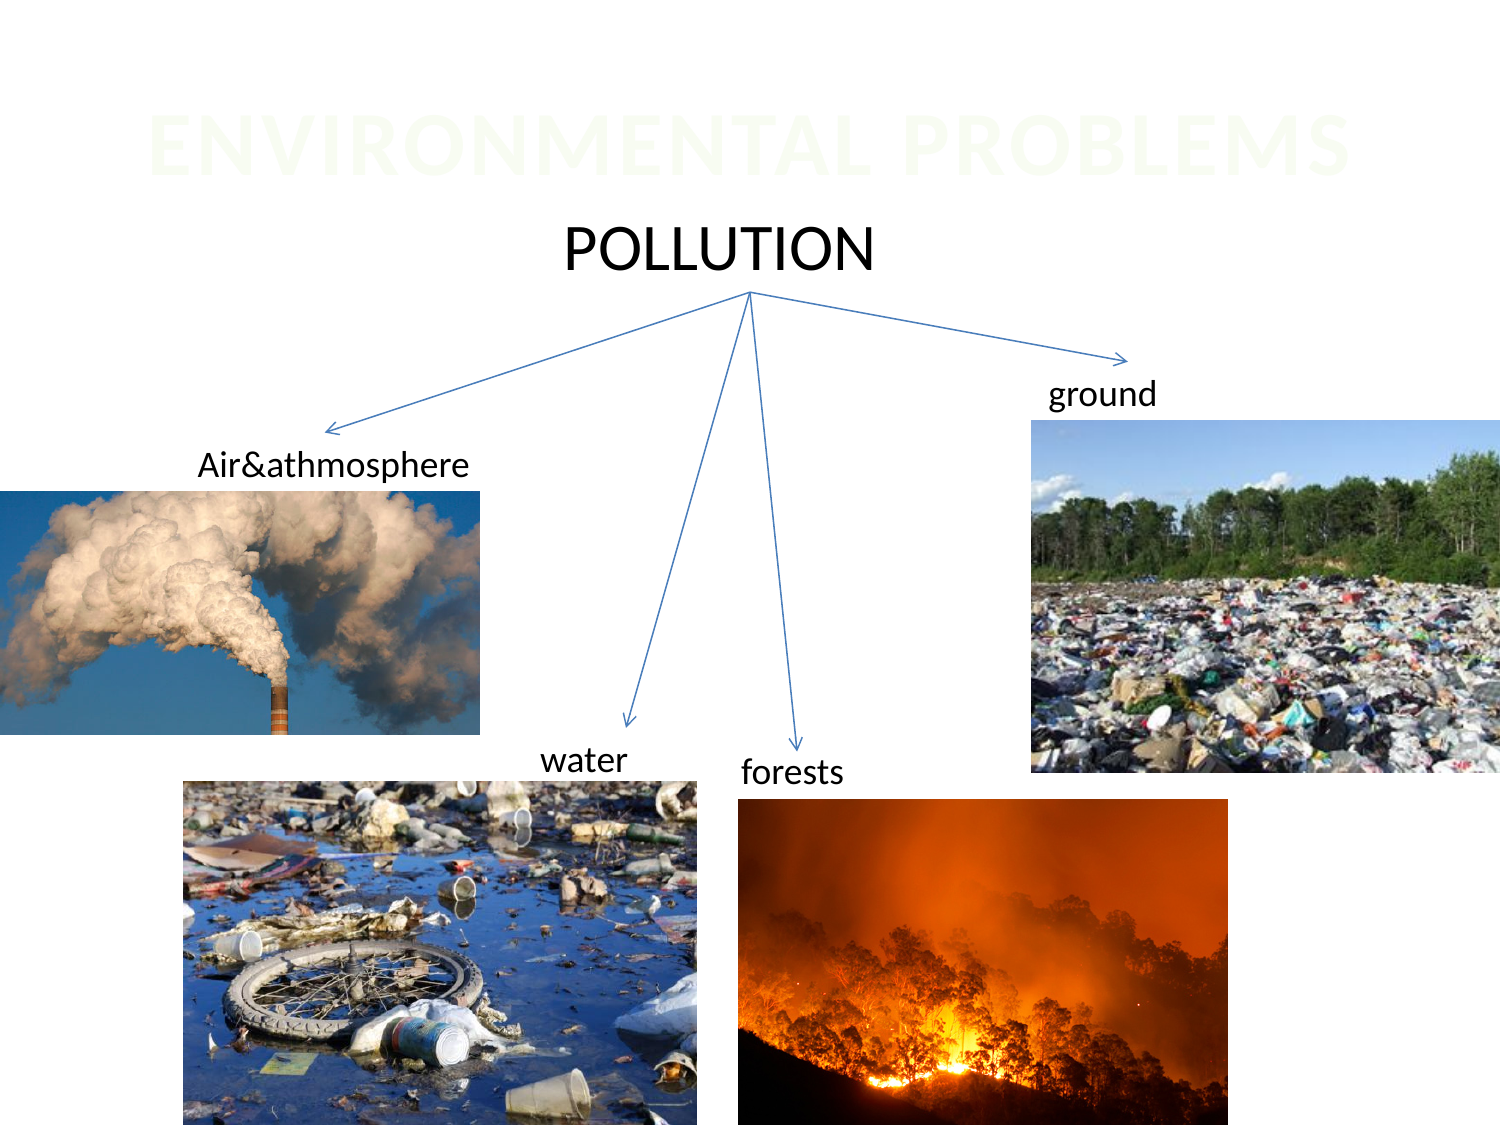

# ENVIRONMENTAL PROBLEMS
POLLUTION
ground
Air&athmosphere
water
forests